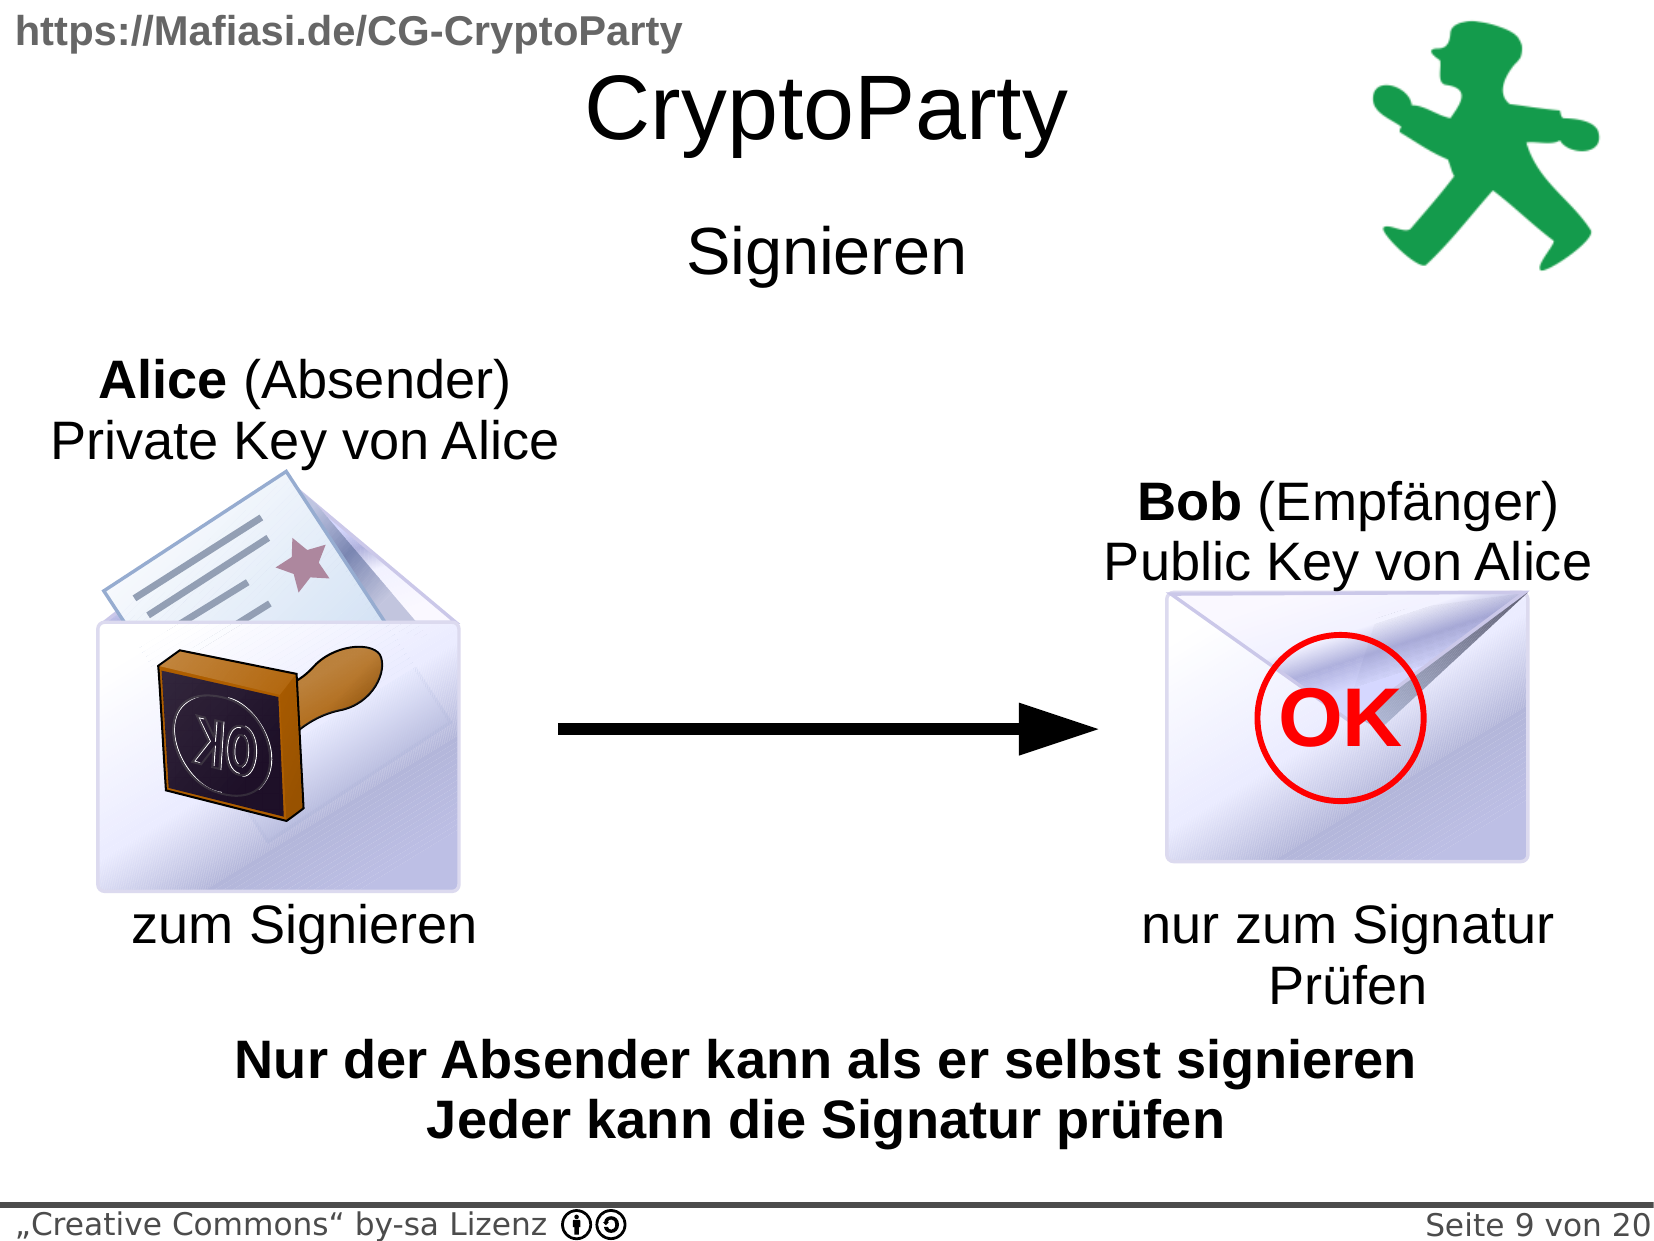

Signieren
Alice (Absender)
Private Key von Alice
zum Signieren
Bob (Empfänger)
Public Key von Alice
nur zum Signatur Prüfen
OK
Nur der Absender kann als er selbst signieren
Jeder kann die Signatur prüfen